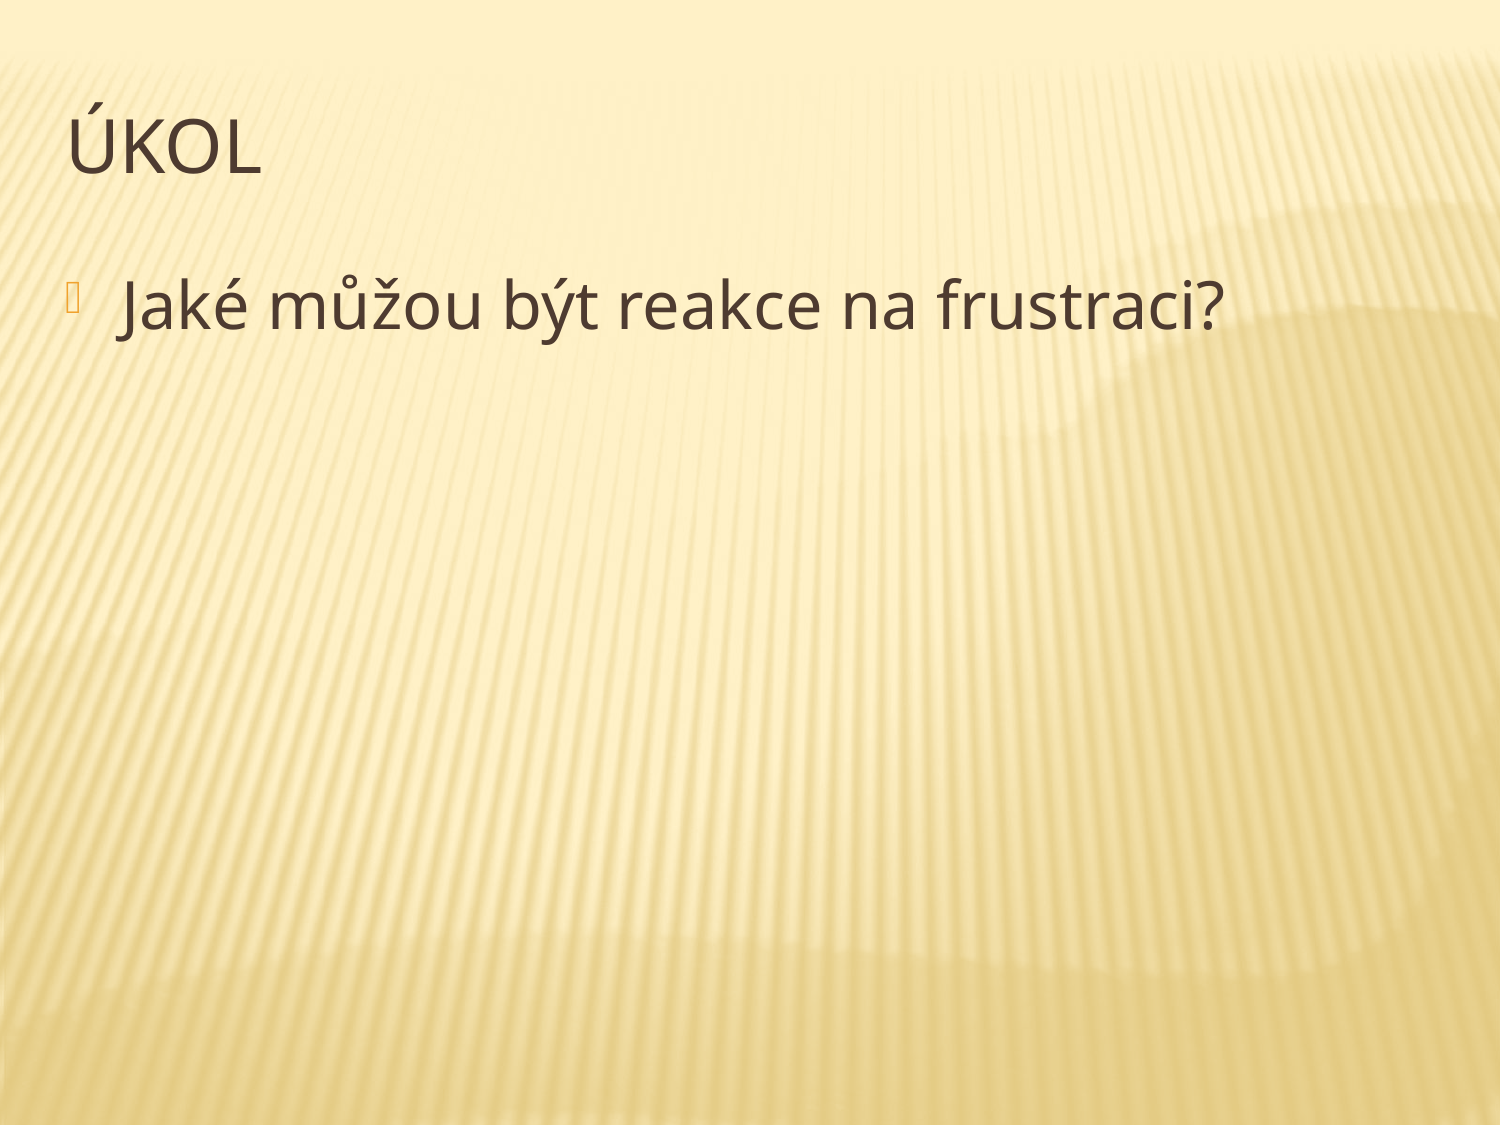

# Úkol
Jaké můžou být reakce na frustraci?